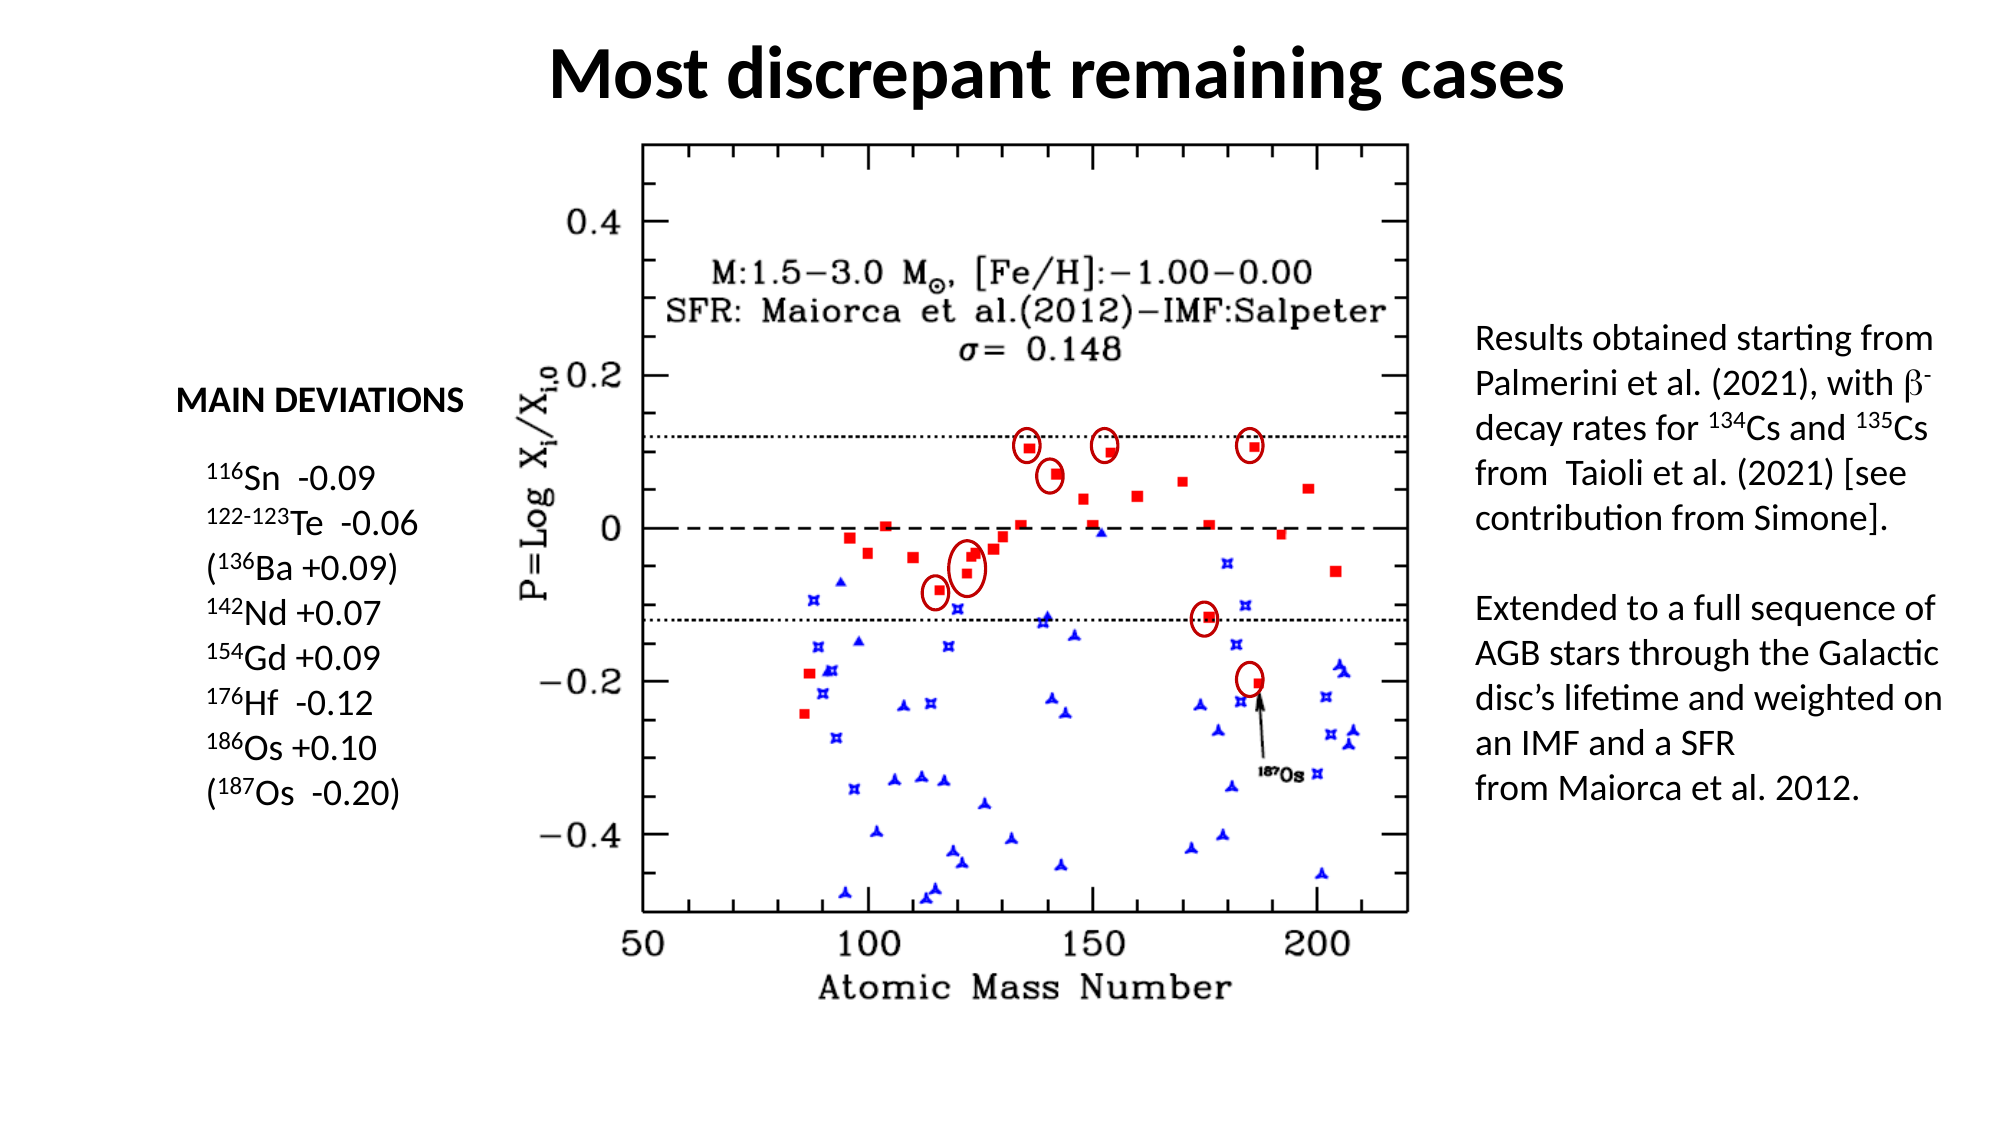

Most discrepant remaining cases
Results obtained starting from Palmerini et al. (2021), with b- decay rates for 134Cs and 135Cs from Taioli et al. (2021) [see contribution from Simone].
Extended to a full sequence of AGB stars through the Galactic disc’s lifetime and weighted on an IMF and a SFR
from Maiorca et al. 2012.
MAIN DEVIATIONS
116Sn -0.09
122-123Te -0.06
(136Ba +0.09)
142Nd +0.07
154Gd +0.09
176Hf -0.12
186Os +0.10
(187Os -0.20)